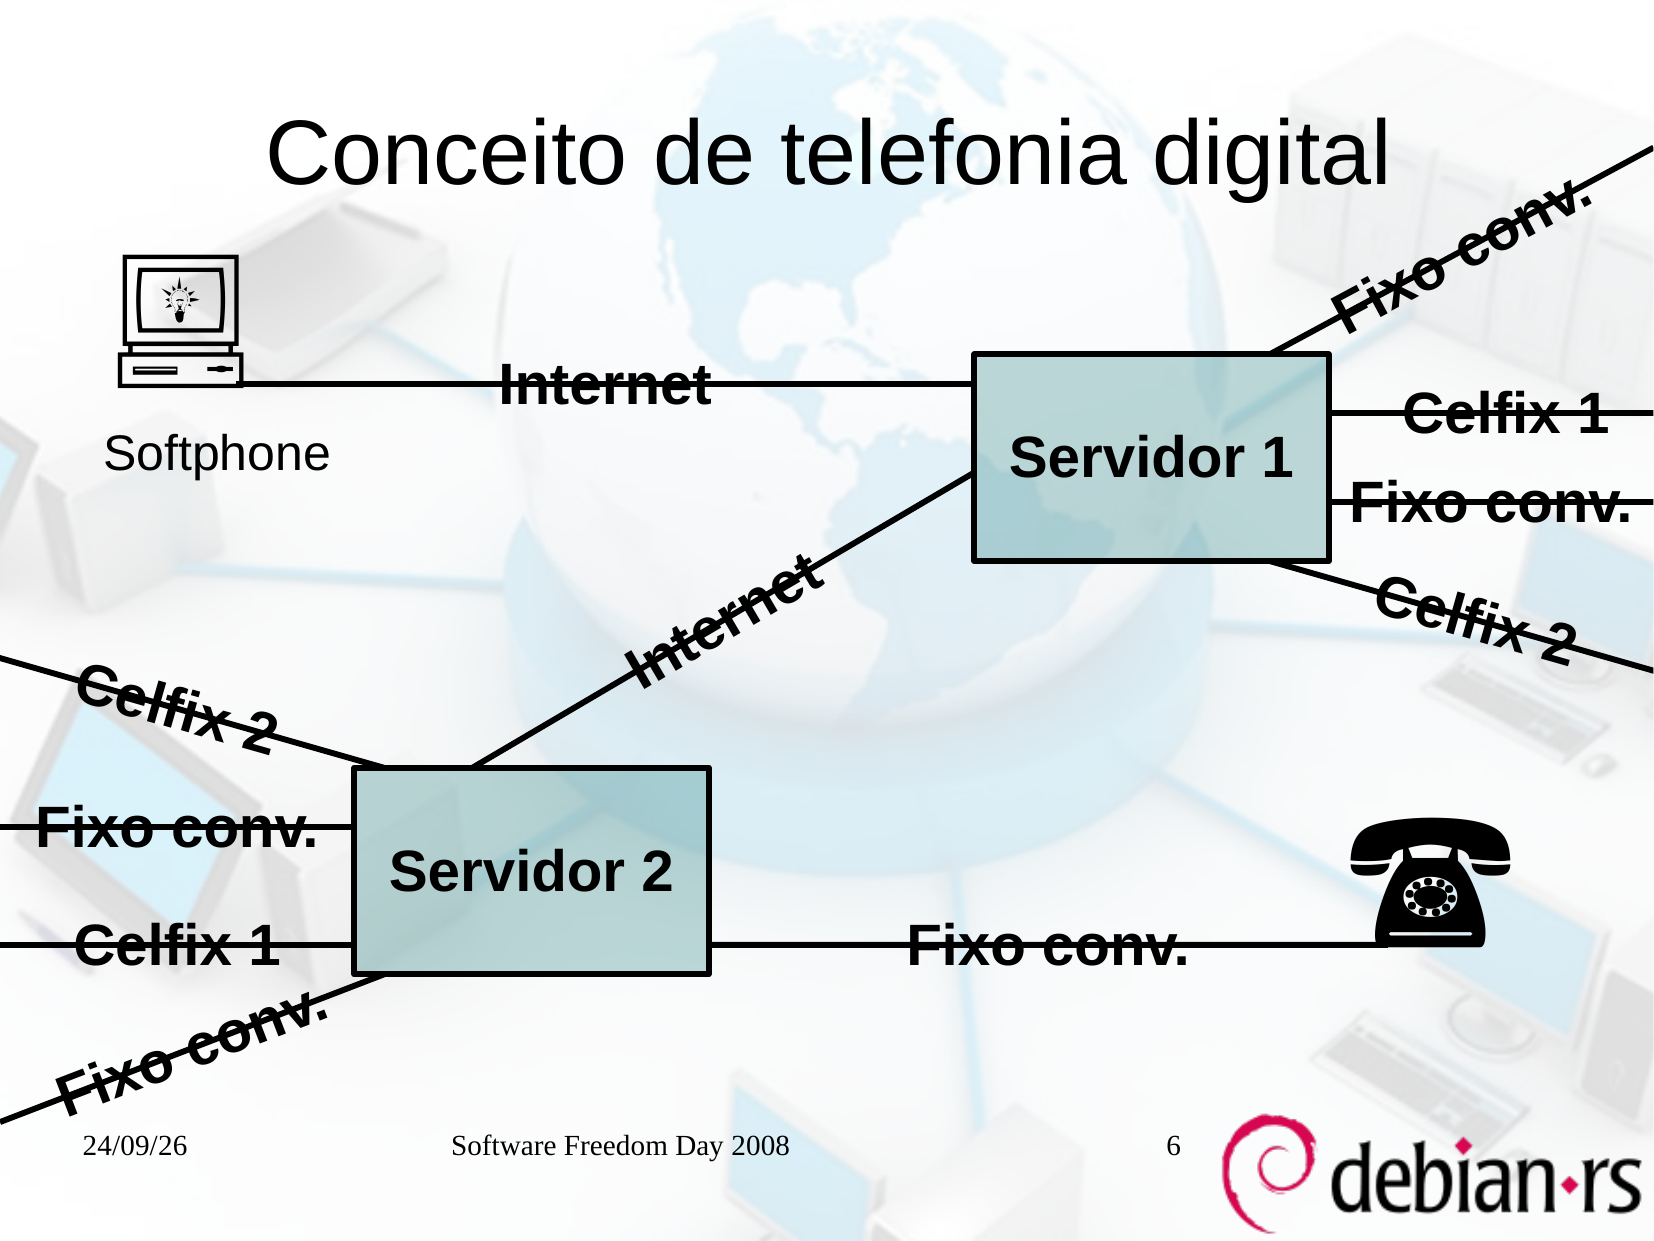

# Conceito de telefonia digital
Fixo conv.

Softphone
Servidor 1
Internet
Celfix 1
Internet
Fixo conv.
Celfix 2
Celfix 2
Servidor 2
Fixo conv.
☎
Celfix 1
Fixo conv.
Fixo conv.
Software Freedom Day 2008
6